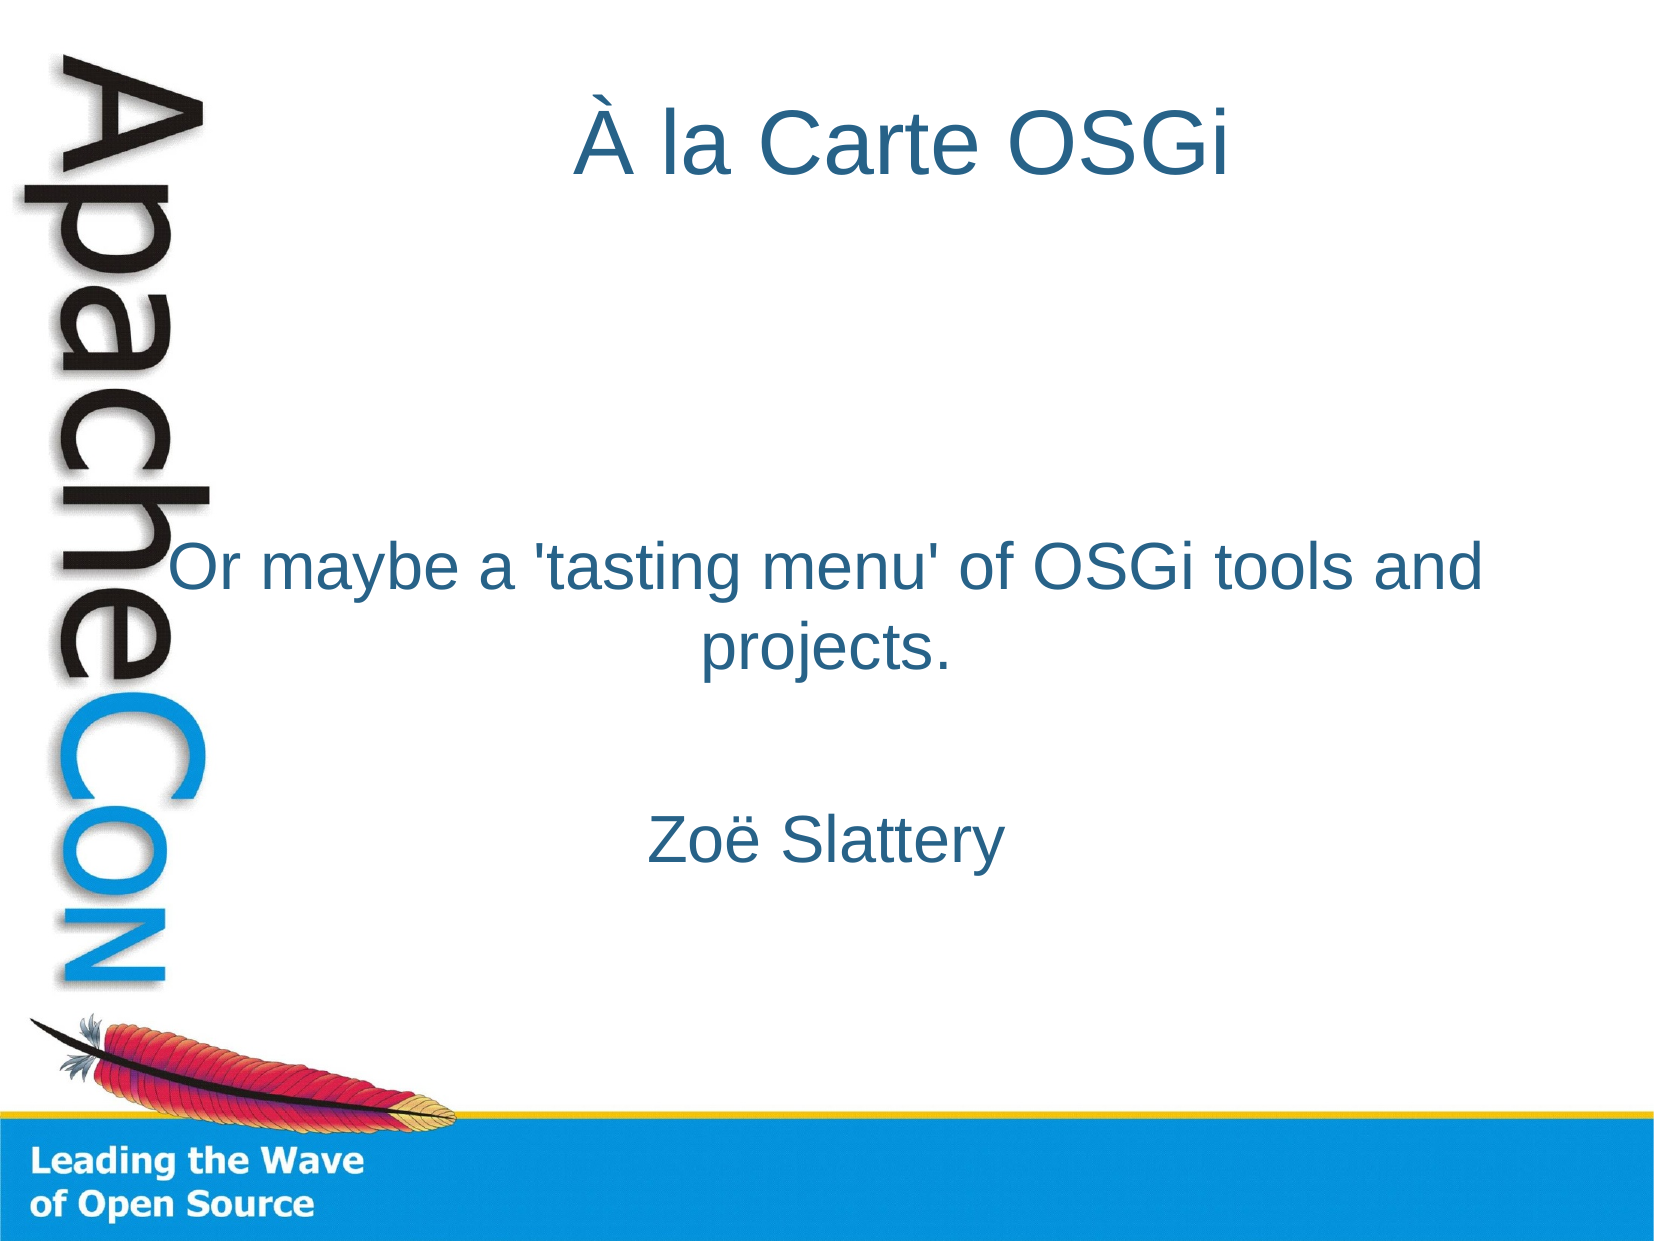

# À la Carte OSGi
Or maybe a 'tasting menu' of OSGi tools and projects.
Zoë Slattery